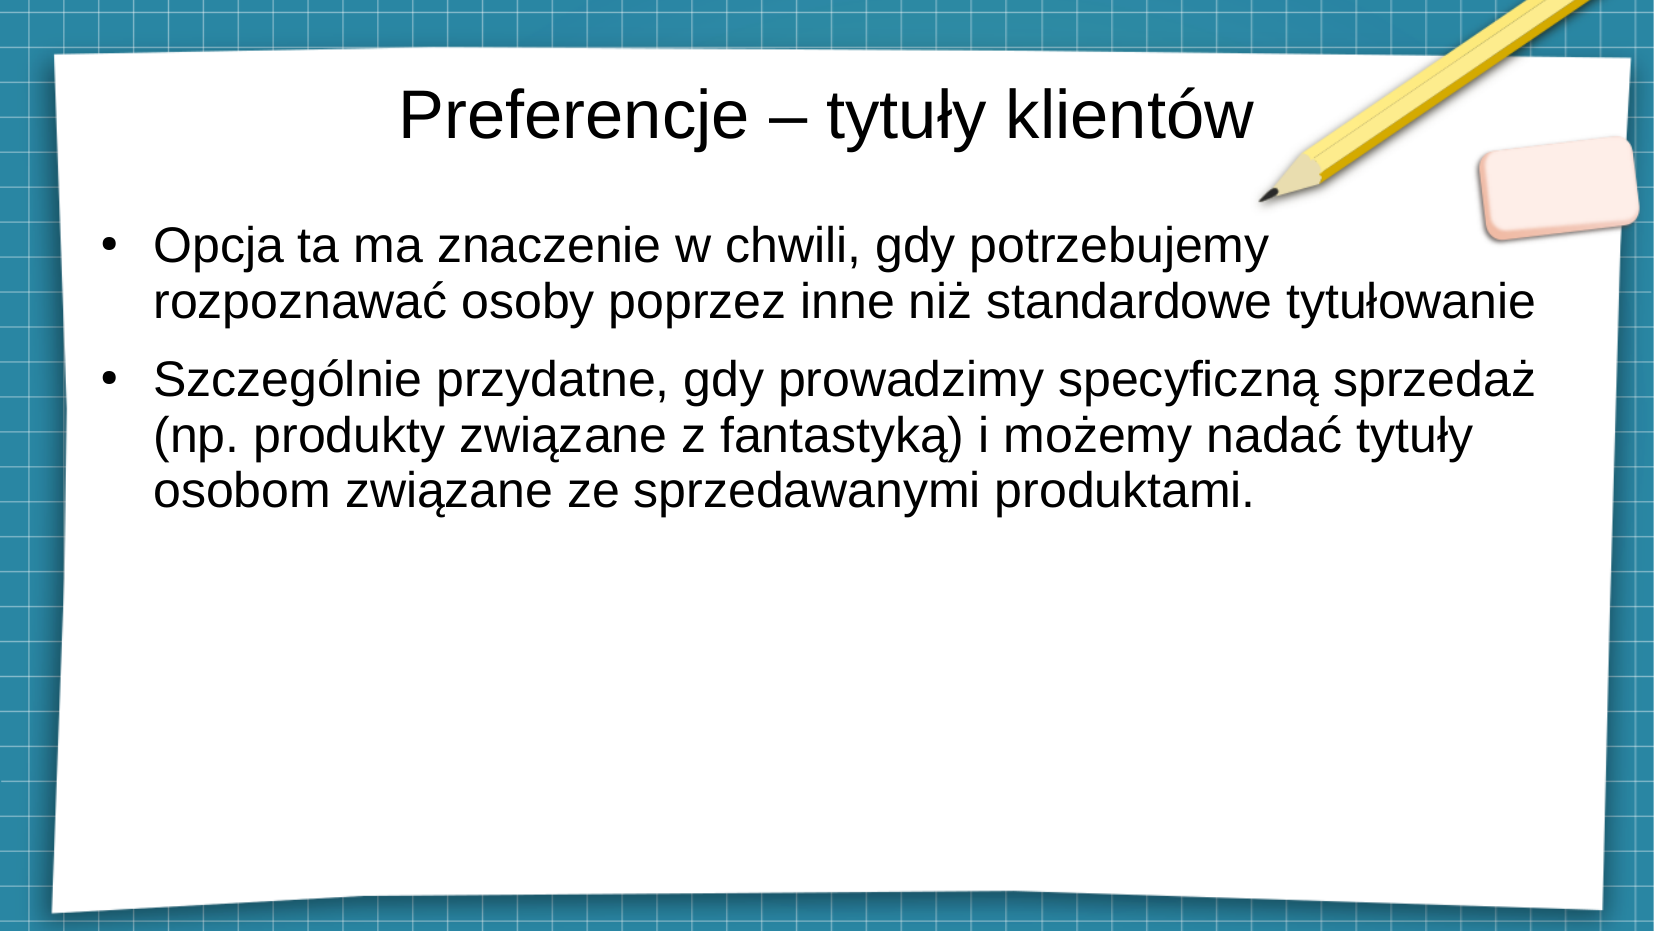

# Preferencje – tytuły klientów
Opcja ta ma znaczenie w chwili, gdy potrzebujemy rozpoznawać osoby poprzez inne niż standardowe tytułowanie
Szczególnie przydatne, gdy prowadzimy specyficzną sprzedaż (np. produkty związane z fantastyką) i możemy nadać tytuły osobom związane ze sprzedawanymi produktami.